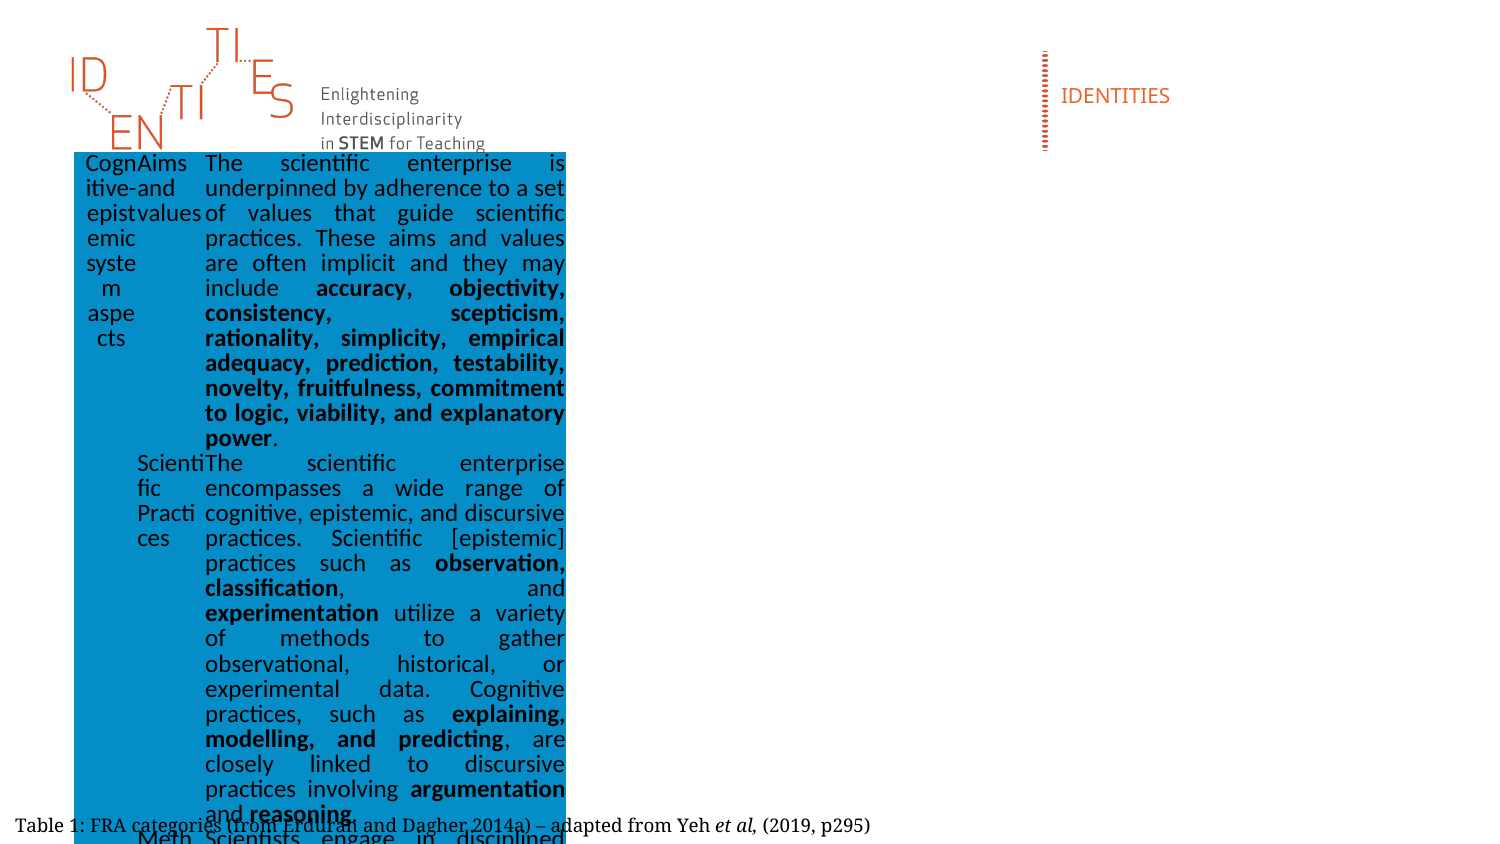

IDENTITIES
| Cognitive-epistemic system aspects | Aims and values | The scientific enterprise is underpinned by adherence to a set of values that guide scientific practices. These aims and values are often implicit and they may include accuracy, objectivity, consistency, scepticism, rationality, simplicity, empirical adequacy, prediction, testability, novelty, fruitfulness, commitment to logic, viability, and explanatory power. |
| --- | --- | --- |
| | Scientific Practices | The scientific enterprise encompasses a wide range of cognitive, epistemic, and discursive practices. Scientific [epistemic] practices such as observation, classification, and experimentation utilize a variety of methods to gather observational, historical, or experimental data. Cognitive practices, such as explaining, modelling, and predicting, are closely linked to discursive practices involving argumentation and reasoning. |
| | Methods and methodological rules | Scientists engage in disciplined inquiry by utilizing a variety of observational, investigative, and analytical methods to generate reliable evidence and construct theories, laws, and models in a given science discipline, which are guided by particular methodological rules. Scientific methods are revisionary in nature, with different methods producing different forms of evidence, leading to clearer understandings and more coherent explanations of scientific phenomena. |
| | Scientific knowledge | Theories, laws, and models (TLM) are interrelated products of the scientific enterprise that generate and/or validate scientific knowledge and provide logical and consistent explanations to develop scientific understanding. Scientific knowledge is holistic and relational, and TLM are conceptualized as a coherent network, not as discrete and disconnected fragments of knowledge. |
Table 1: FRA categories (from Erduran and Dagher 2014a) – adapted from Yeh et al, (2019, p295)